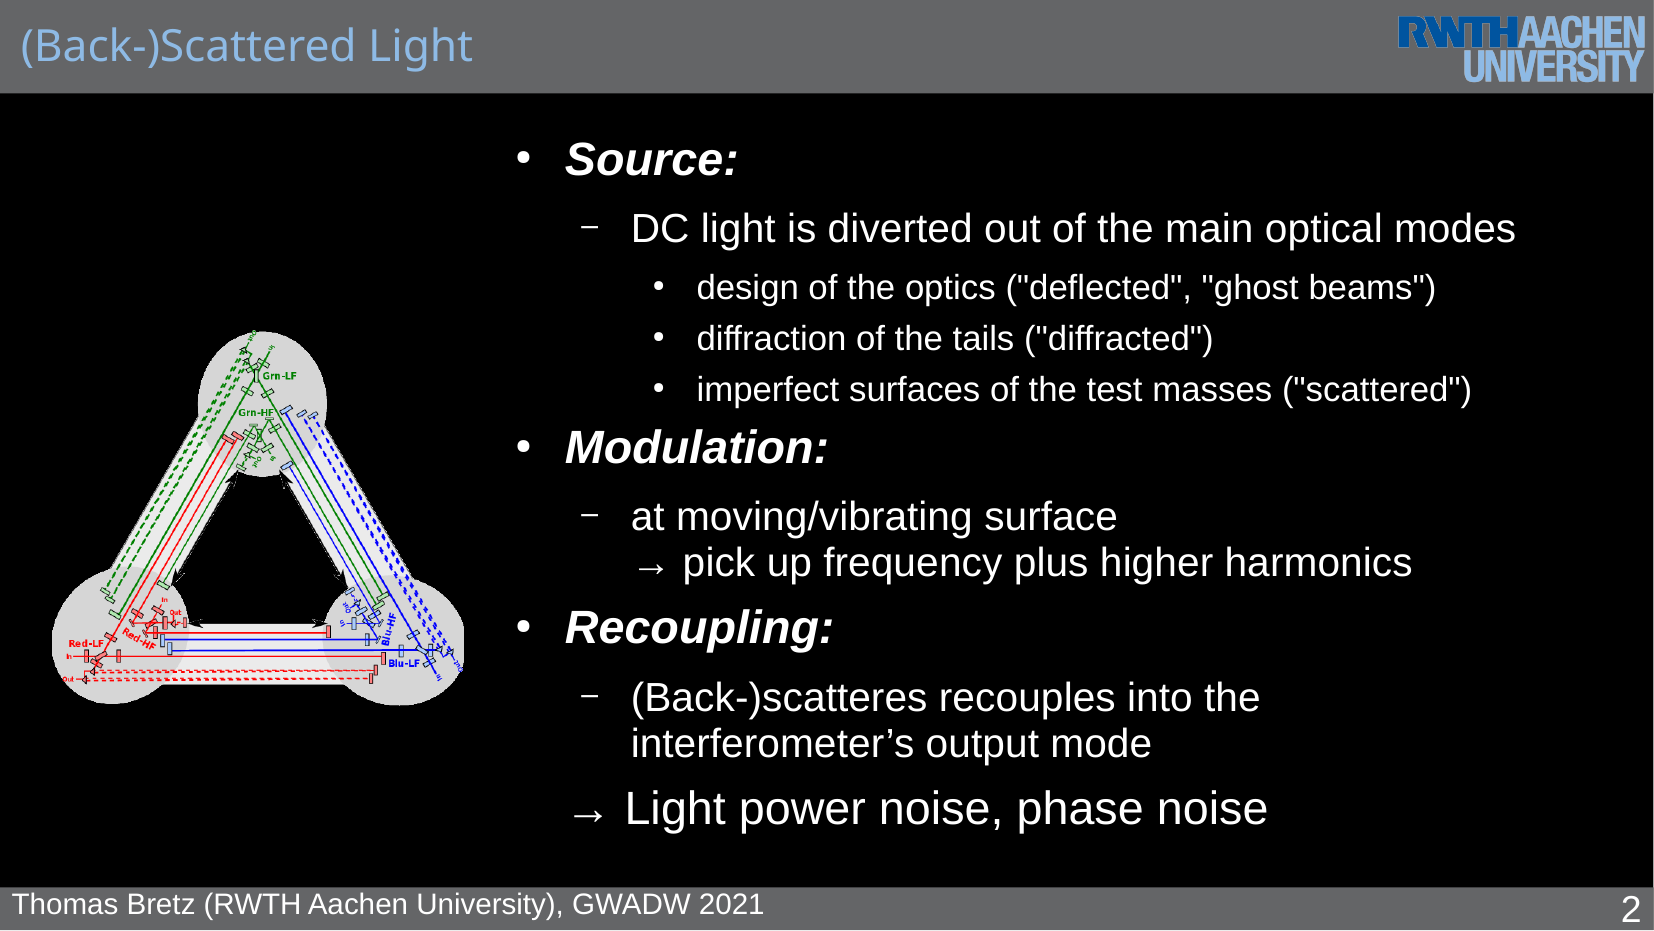

# (Back-)Scattered Light
Source:
DC light is diverted out of the main optical modes
design of the optics ("deflected", "ghost beams")
diffraction of the tails ("diffracted")
imperfect surfaces of the test masses ("scattered")
Modulation:
at moving/vibrating surface
→ pick up frequency plus higher harmonics
Recoupling:
(Back-)scatteres recouples into the
interferometer’s output mode
→ Light power noise, phase noise
Thomas Bretz (RWTH Aachen University), GWADW 2021
2